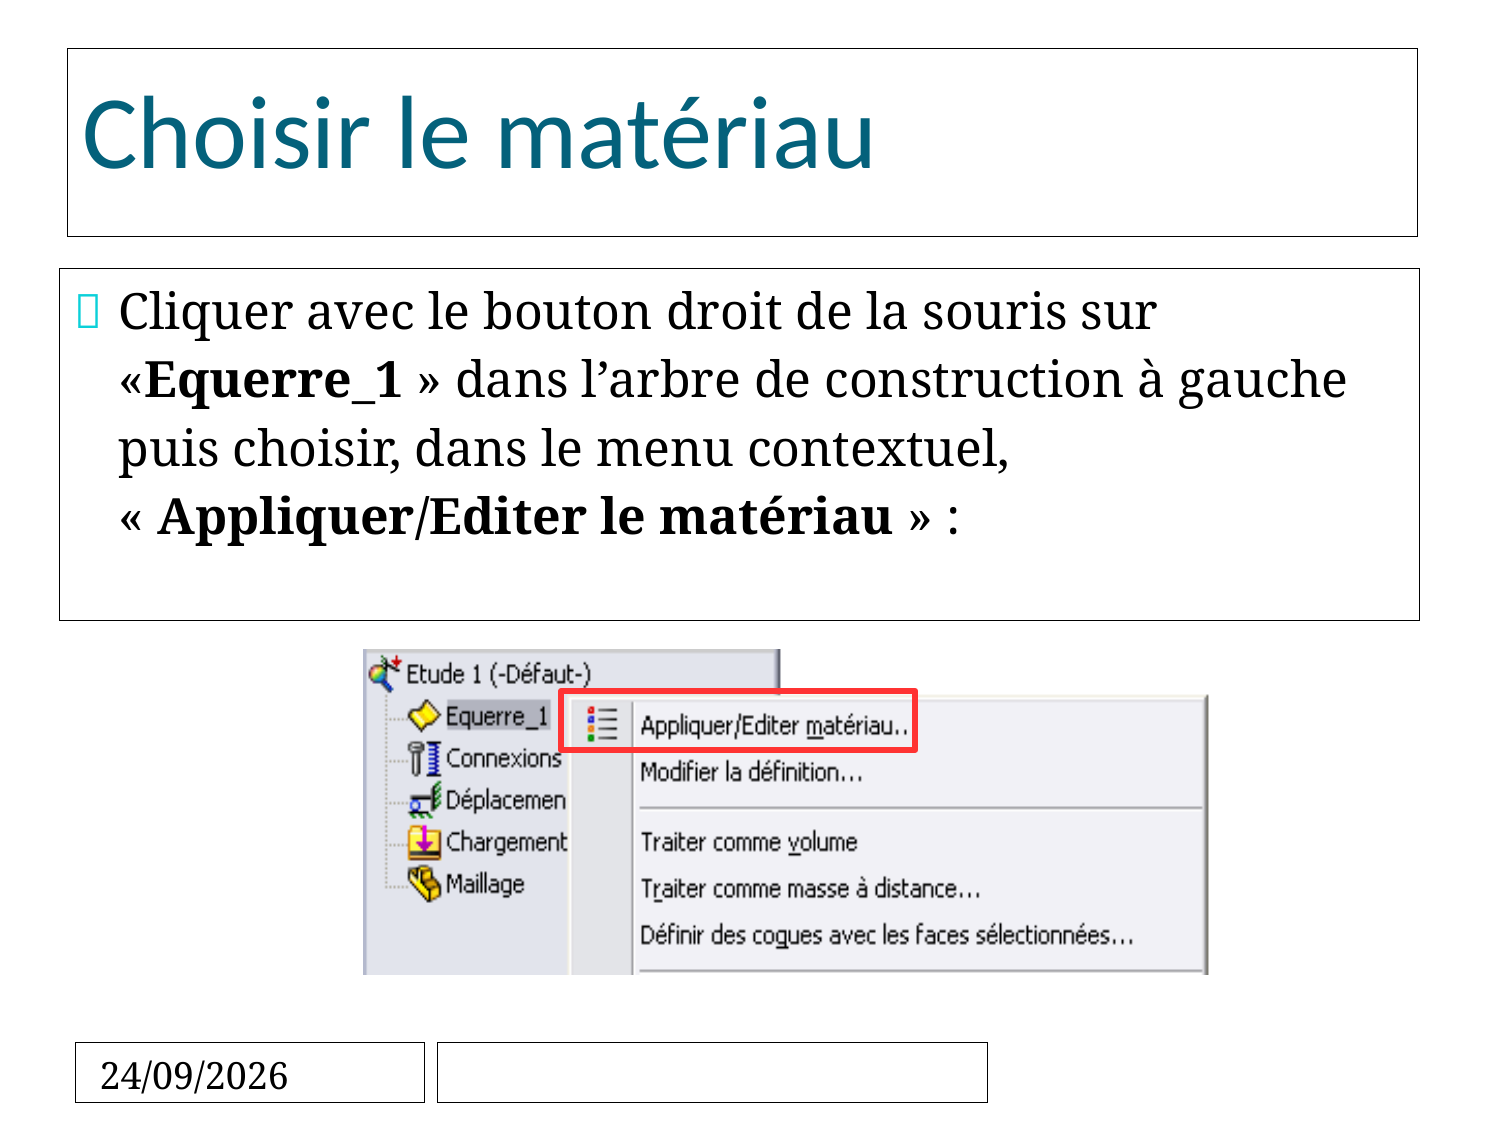

# Choisir le matériau
Cliquer avec le bouton droit de la souris sur «Equerre_1 » dans l’arbre de construction à gauche puis choisir, dans le menu contextuel, « Appliquer/Editer le matériau » :